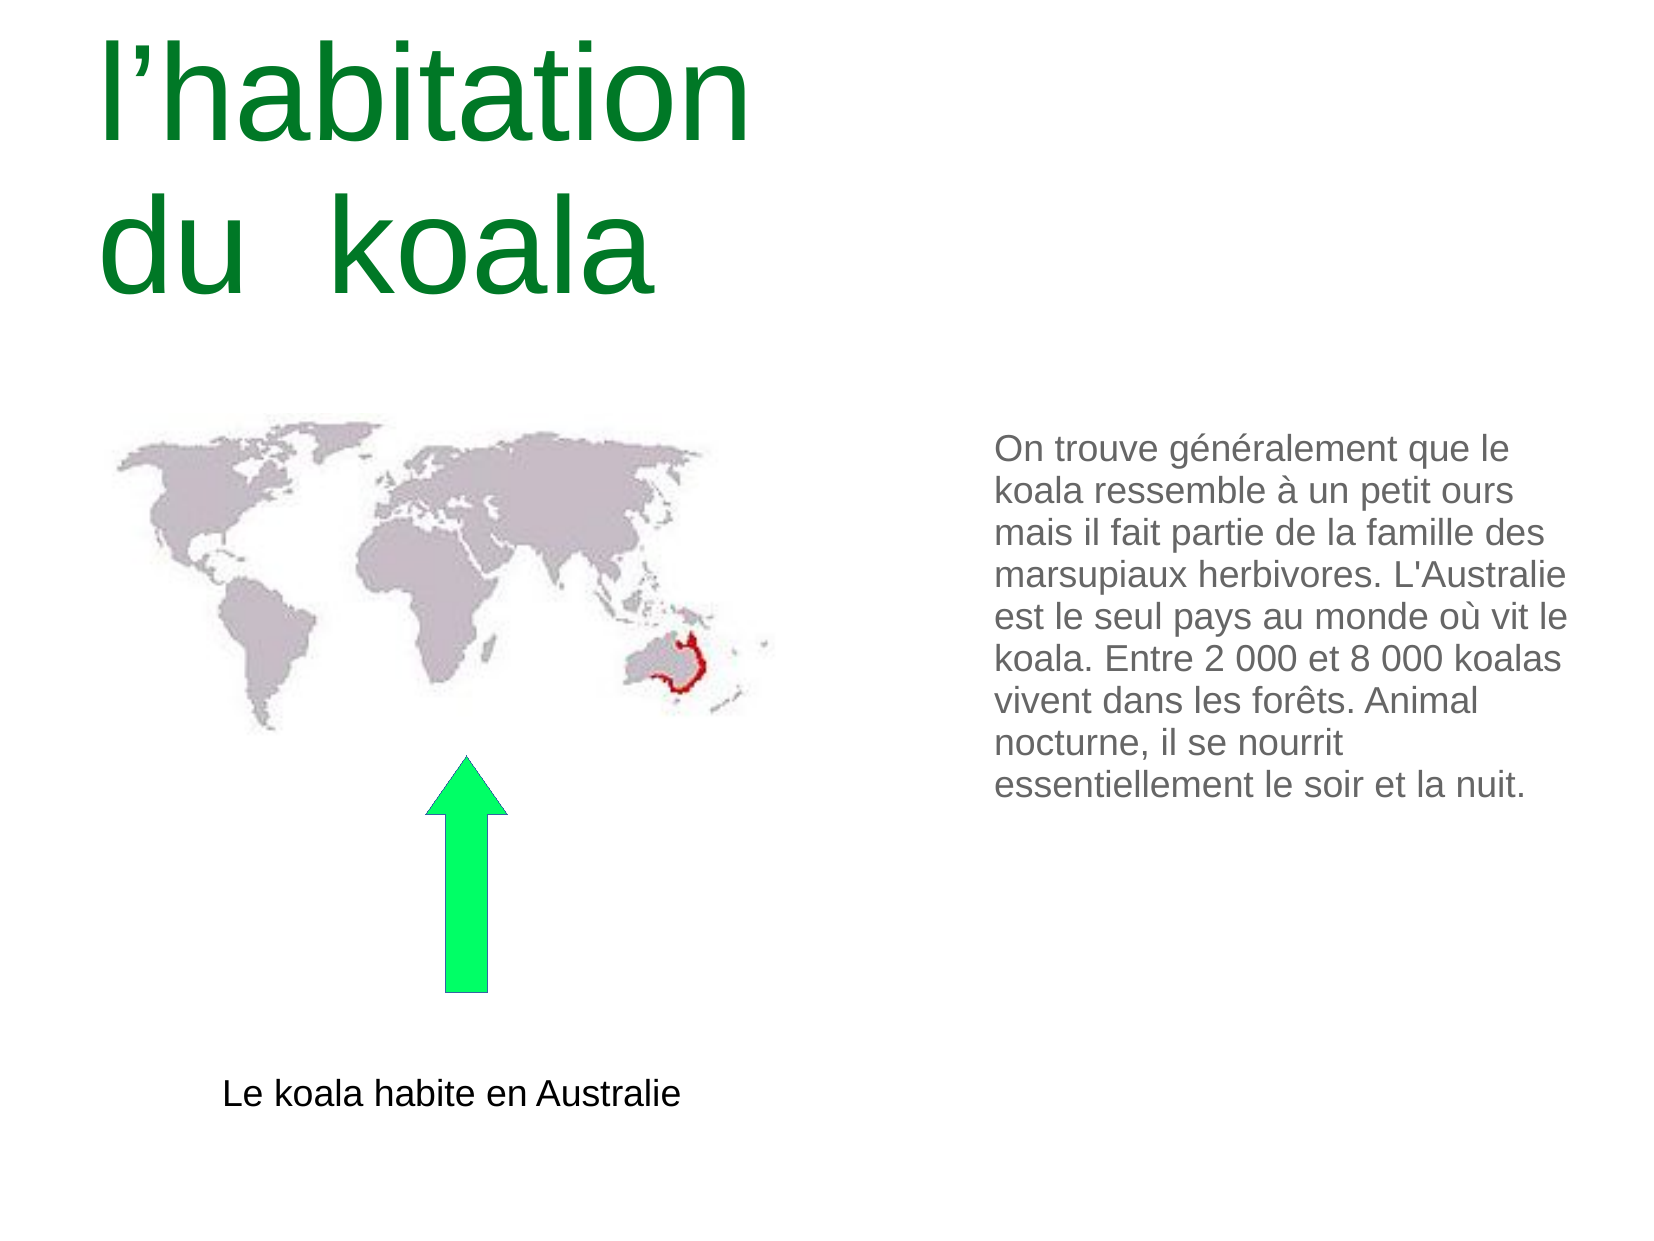

l’habitation du koala
On trouve généralement que le koala ressemble à un petit ours mais il fait partie de la famille des marsupiaux herbivores. L'Australie est le seul pays au monde où vit le koala. Entre 2 000 et 8 000 koalas vivent dans les forêts. Animal nocturne, il se nourrit essentiellement le soir et la nuit.
 Le koala habite en Australie